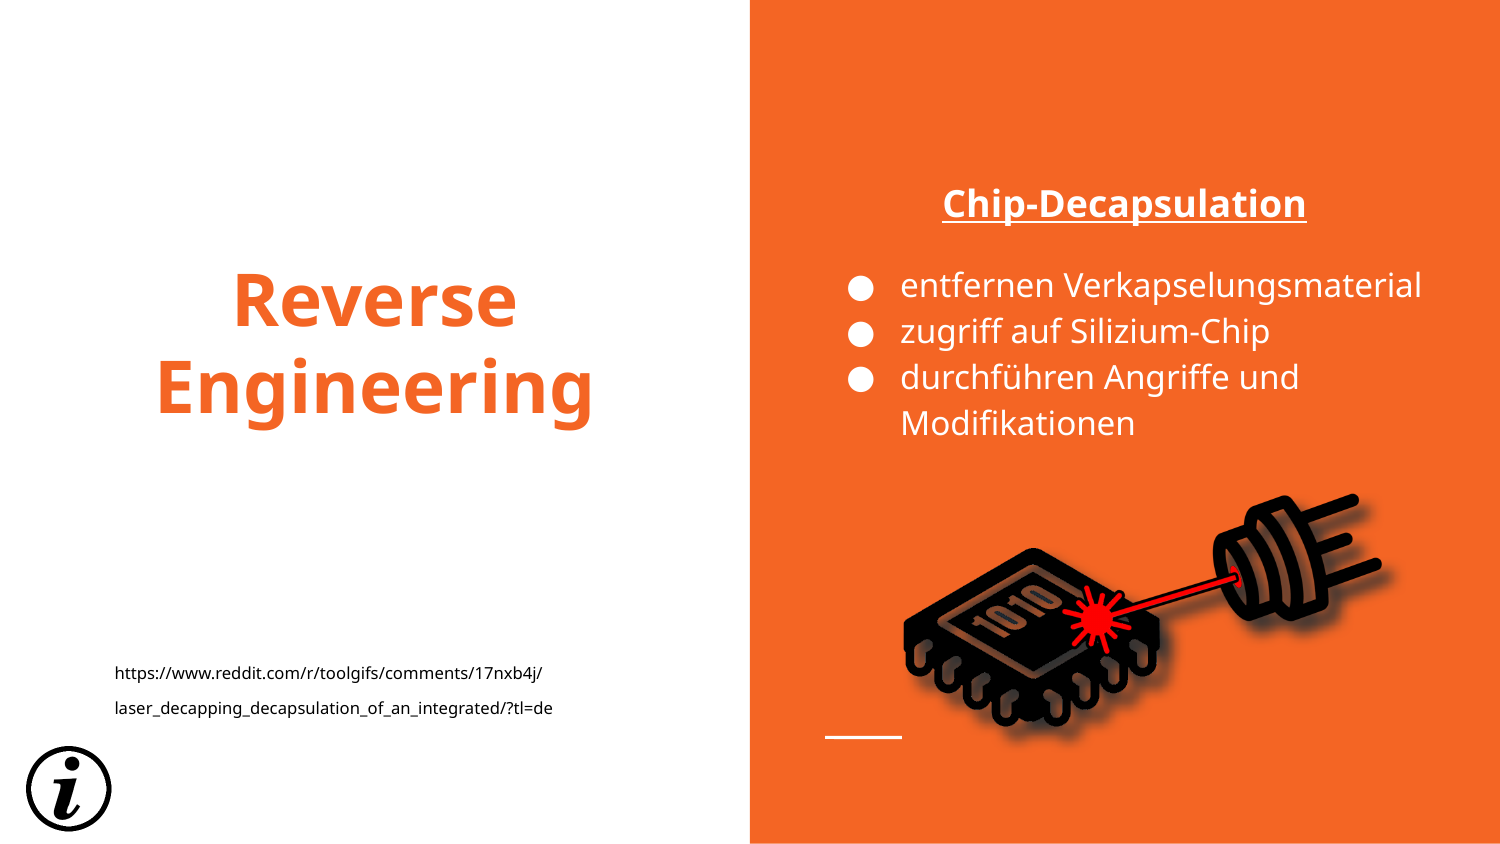

Chip-Decapsulation
entfernen Verkapselungsmaterial
zugriff auf Silizium-Chip
durchführen Angriffe und Modifikationen
# Reverse Engineering
https://www.reddit.com/r/toolgifs/comments/17nxb4j/laser_decapping_decapsulation_of_an_integrated/?tl=de